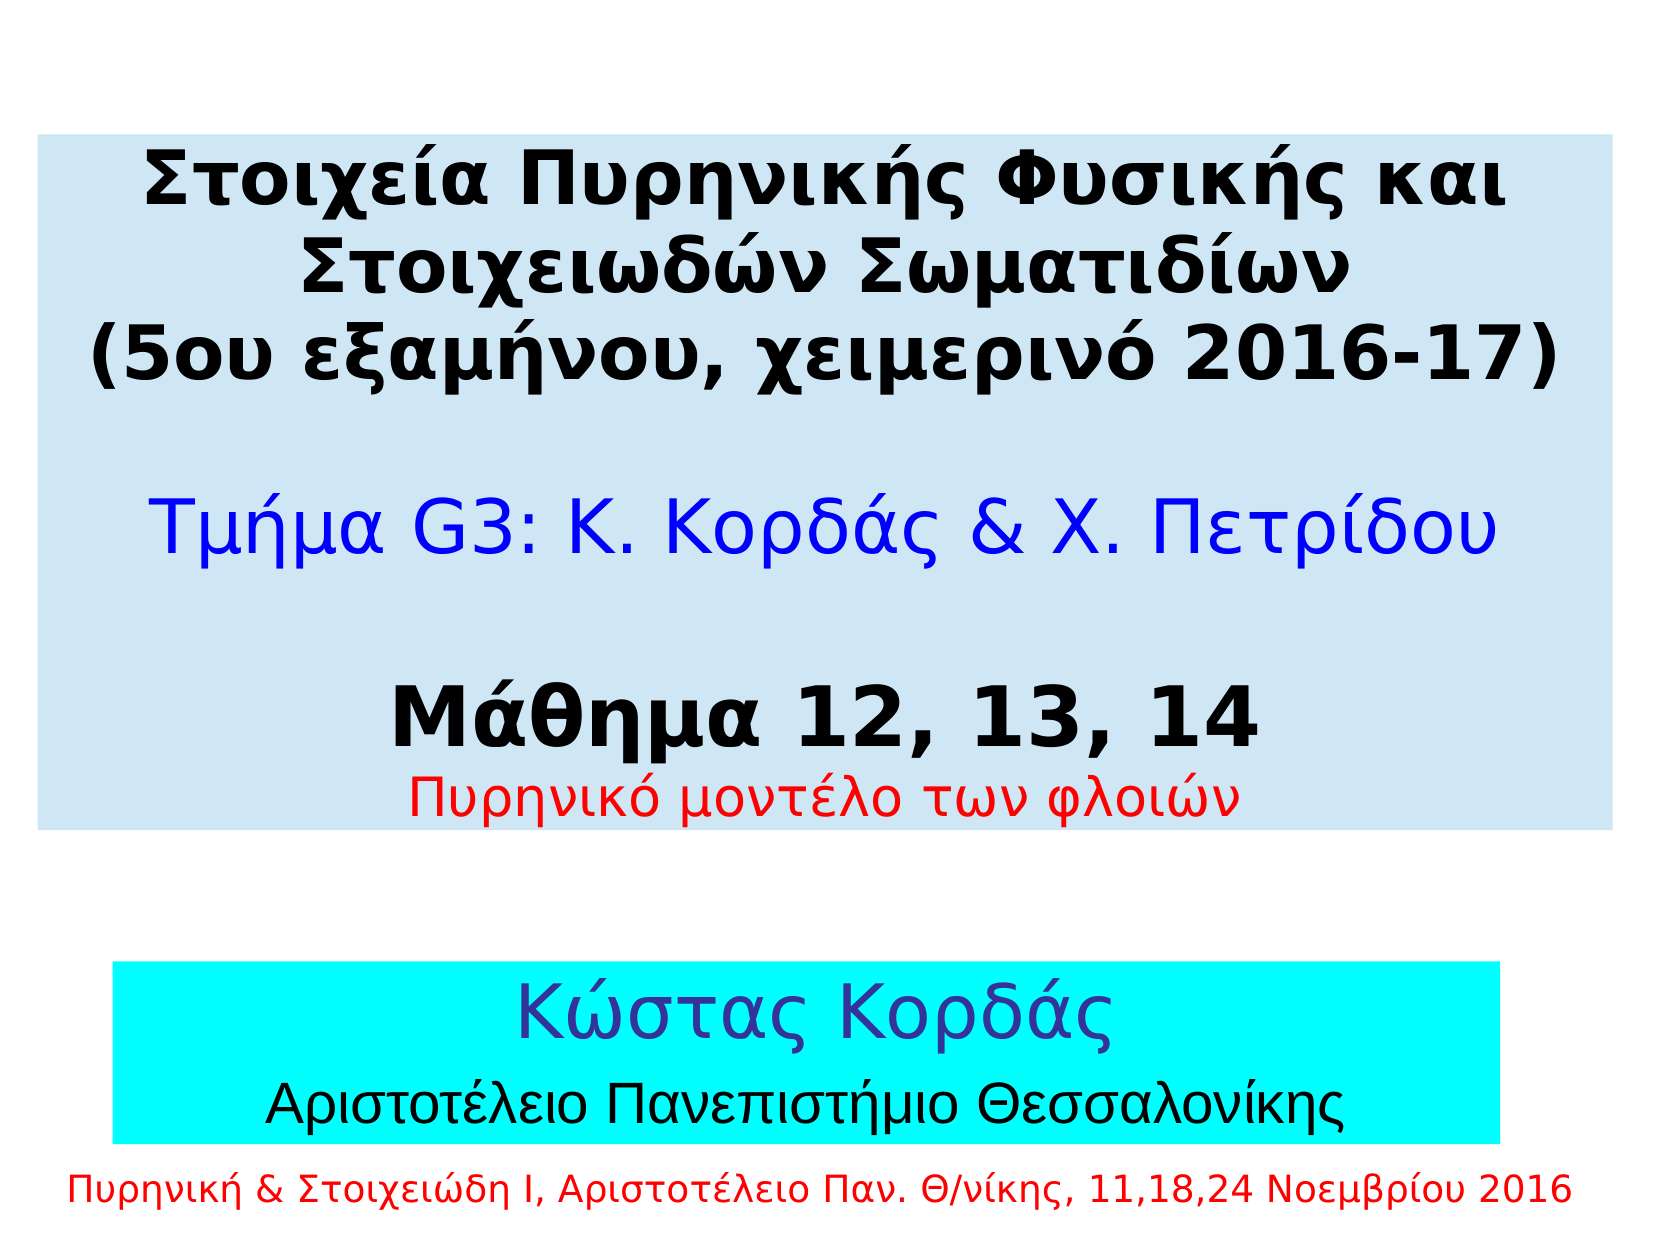

# Στοιχεία Πυρηνικής Φυσικής και Στοιχειωδών Σωματιδίων (5ου εξαμήνου, χειμερινό 2016-17) Τμήμα G3: Κ. Κορδάς & Χ. Πετρίδου Μάθημα 12, 13, 14 Πυρηνικό μοντέλο των φλοιών
 Κώστας Κορδάς
Αριστοτέλειο Πανεπιστήμιο Θεσσαλονίκης
Πυρηνική & Στοιχειώδη Ι, Αριστοτέλειο Παν. Θ/νίκης, 11,18,24 Νοεμβρίου 2016